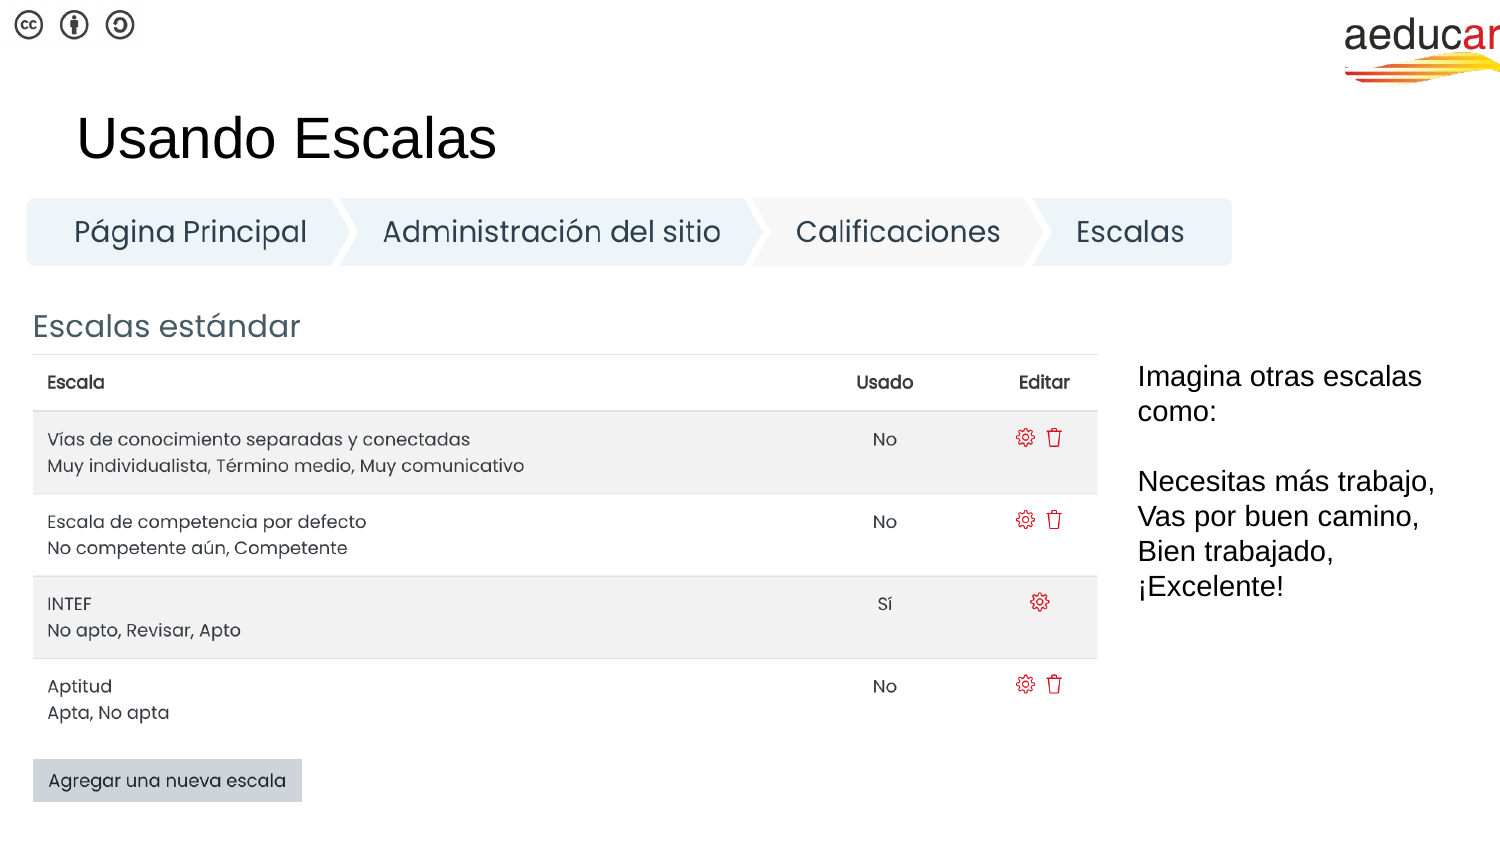

# Usando Escalas
Imagina otras escalas
como:
Necesitas más trabajo,
Vas por buen camino,
Bien trabajado,
¡Excelente!